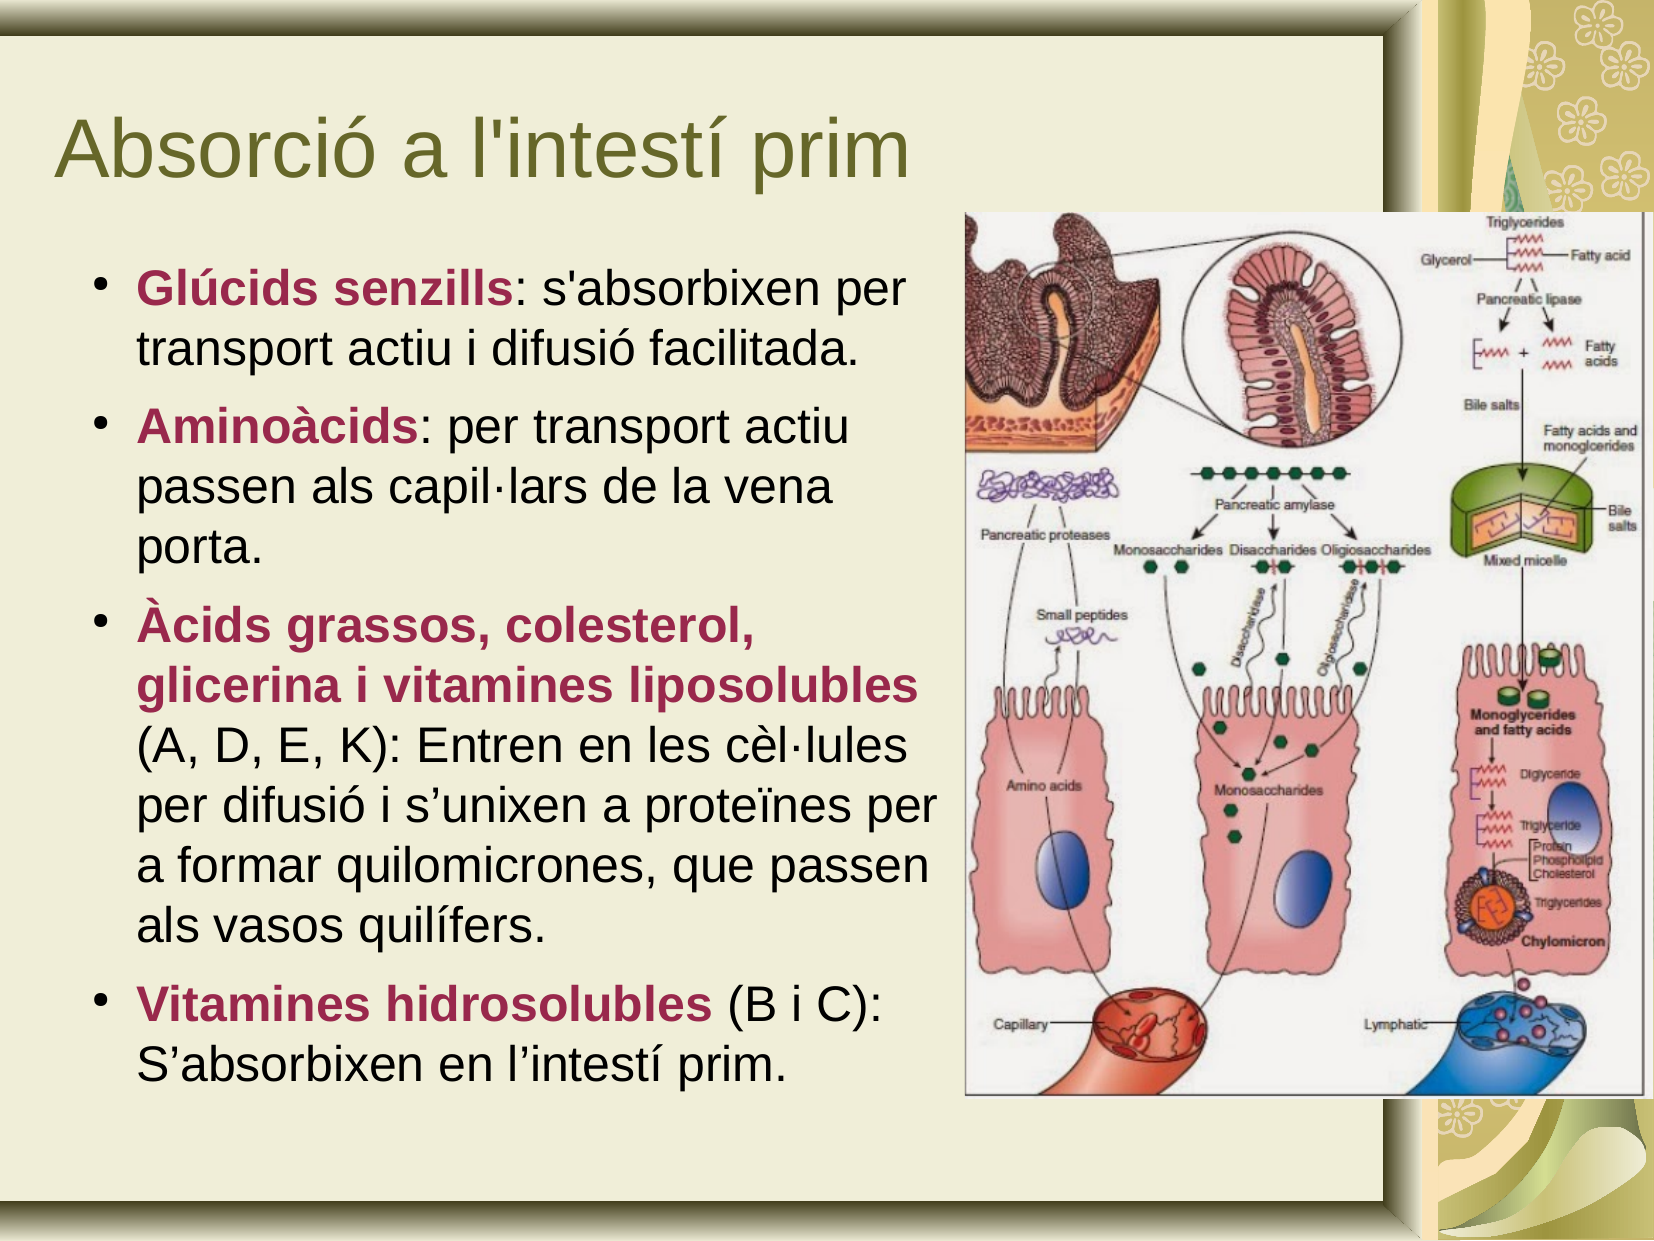

# Absorció a l'intestí prim
Glúcids senzills: s'absorbixen per transport actiu i difusió facilitada.
Aminoàcids: per transport actiu passen als capil·lars de la vena porta.
Àcids grassos, colesterol, glicerina i vitamines liposolubles (A, D, E, K): Entren en les cèl·lules per difusió i s’unixen a proteïnes per a formar quilomicrones, que passen als vasos quilífers.
Vitamines hidrosolubles (B i C): S’absorbixen en l’intestí prim.